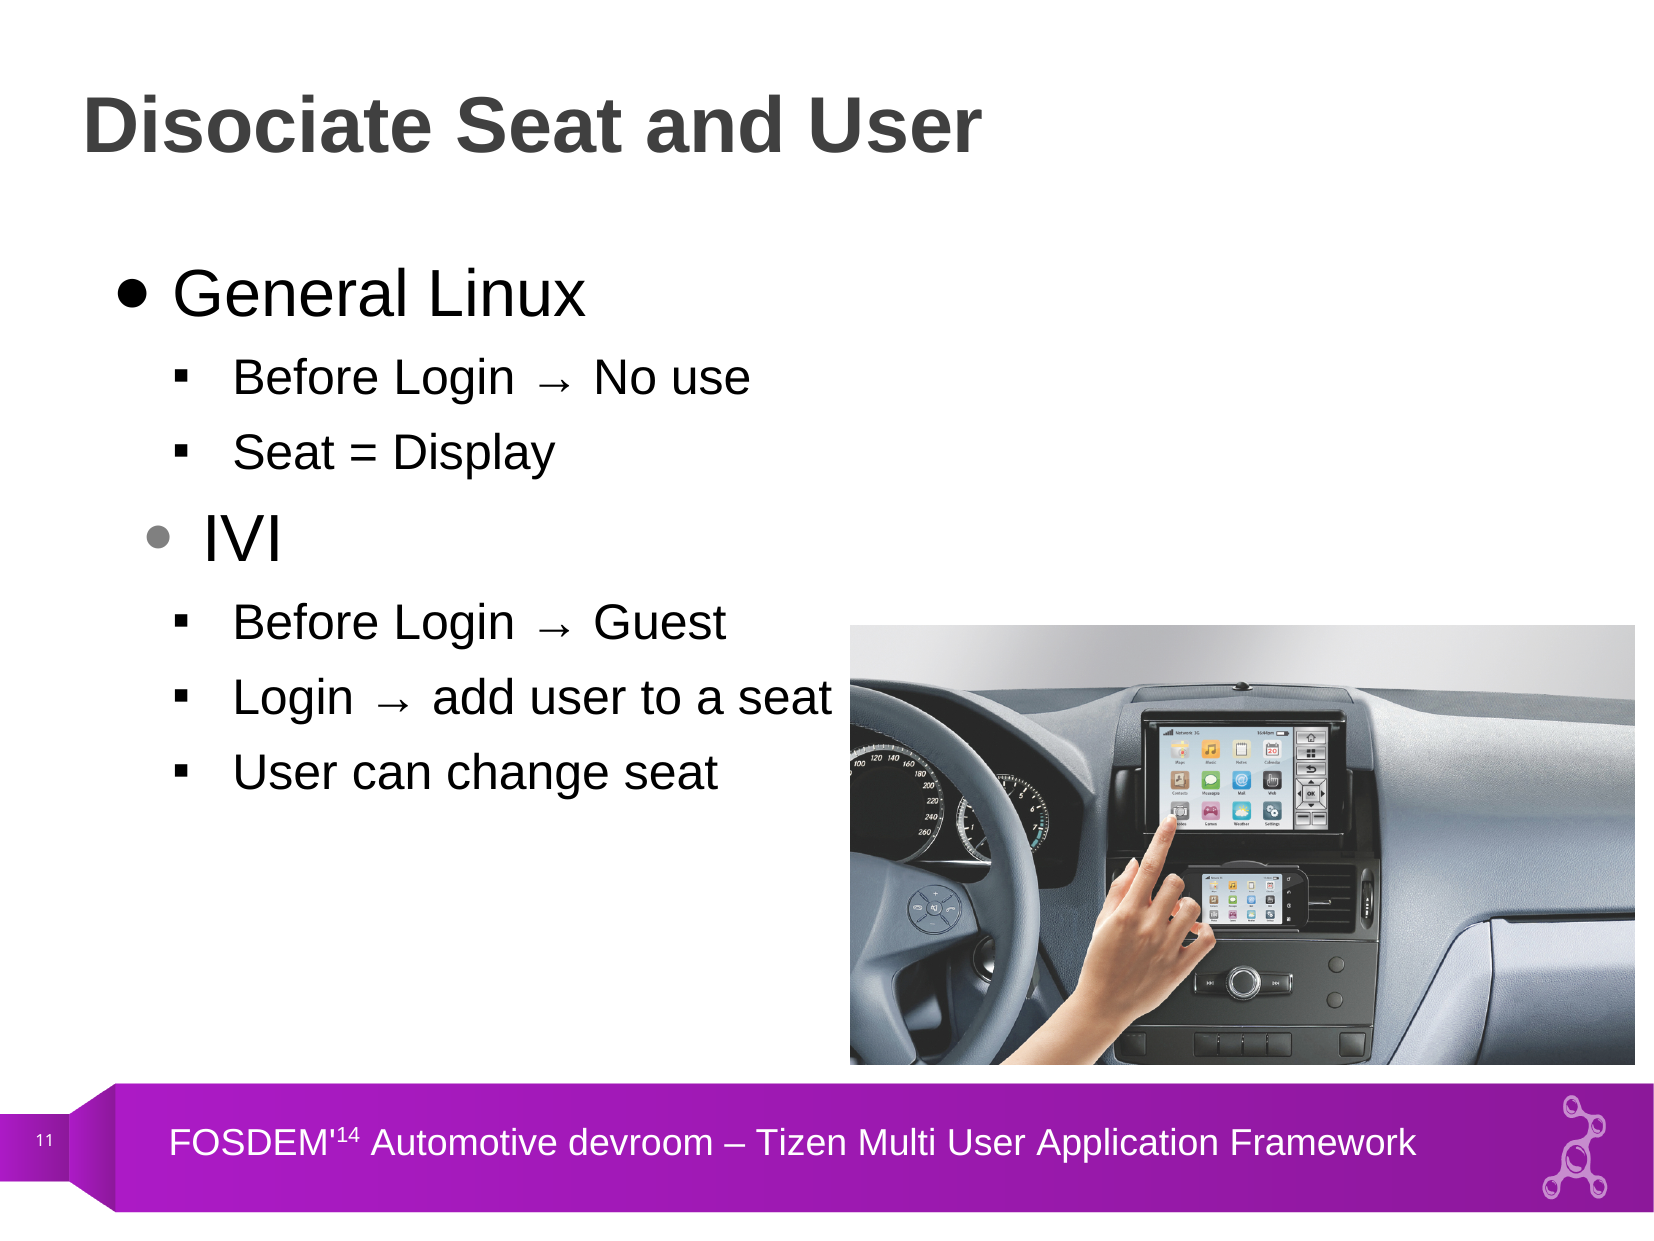

# Disociate Seat and User
General Linux
Before Login → No use
Seat = Display
IVI
Before Login → Guest
Login → add user to a seat
User can change seat